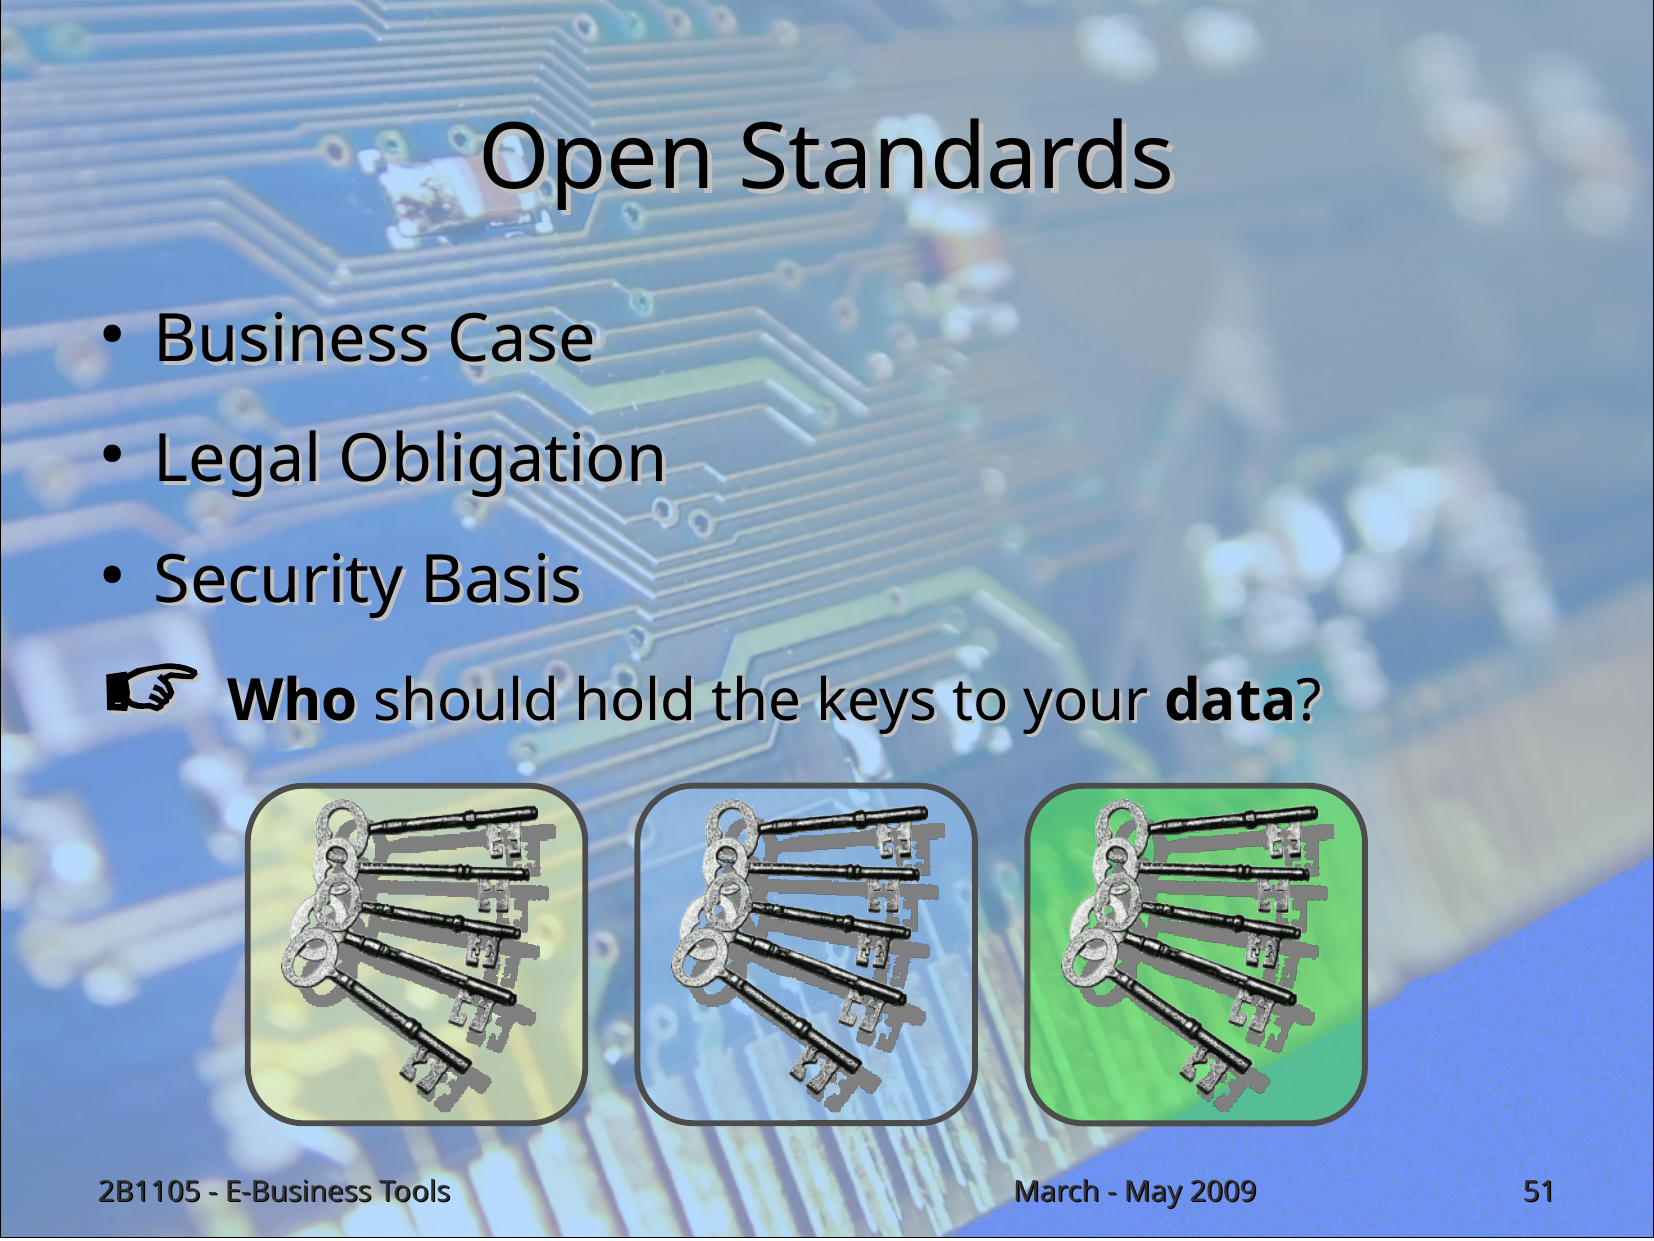

# Open Standards
Business Case
Legal Obligation
Security Basis
	Who should hold the keys to your data?